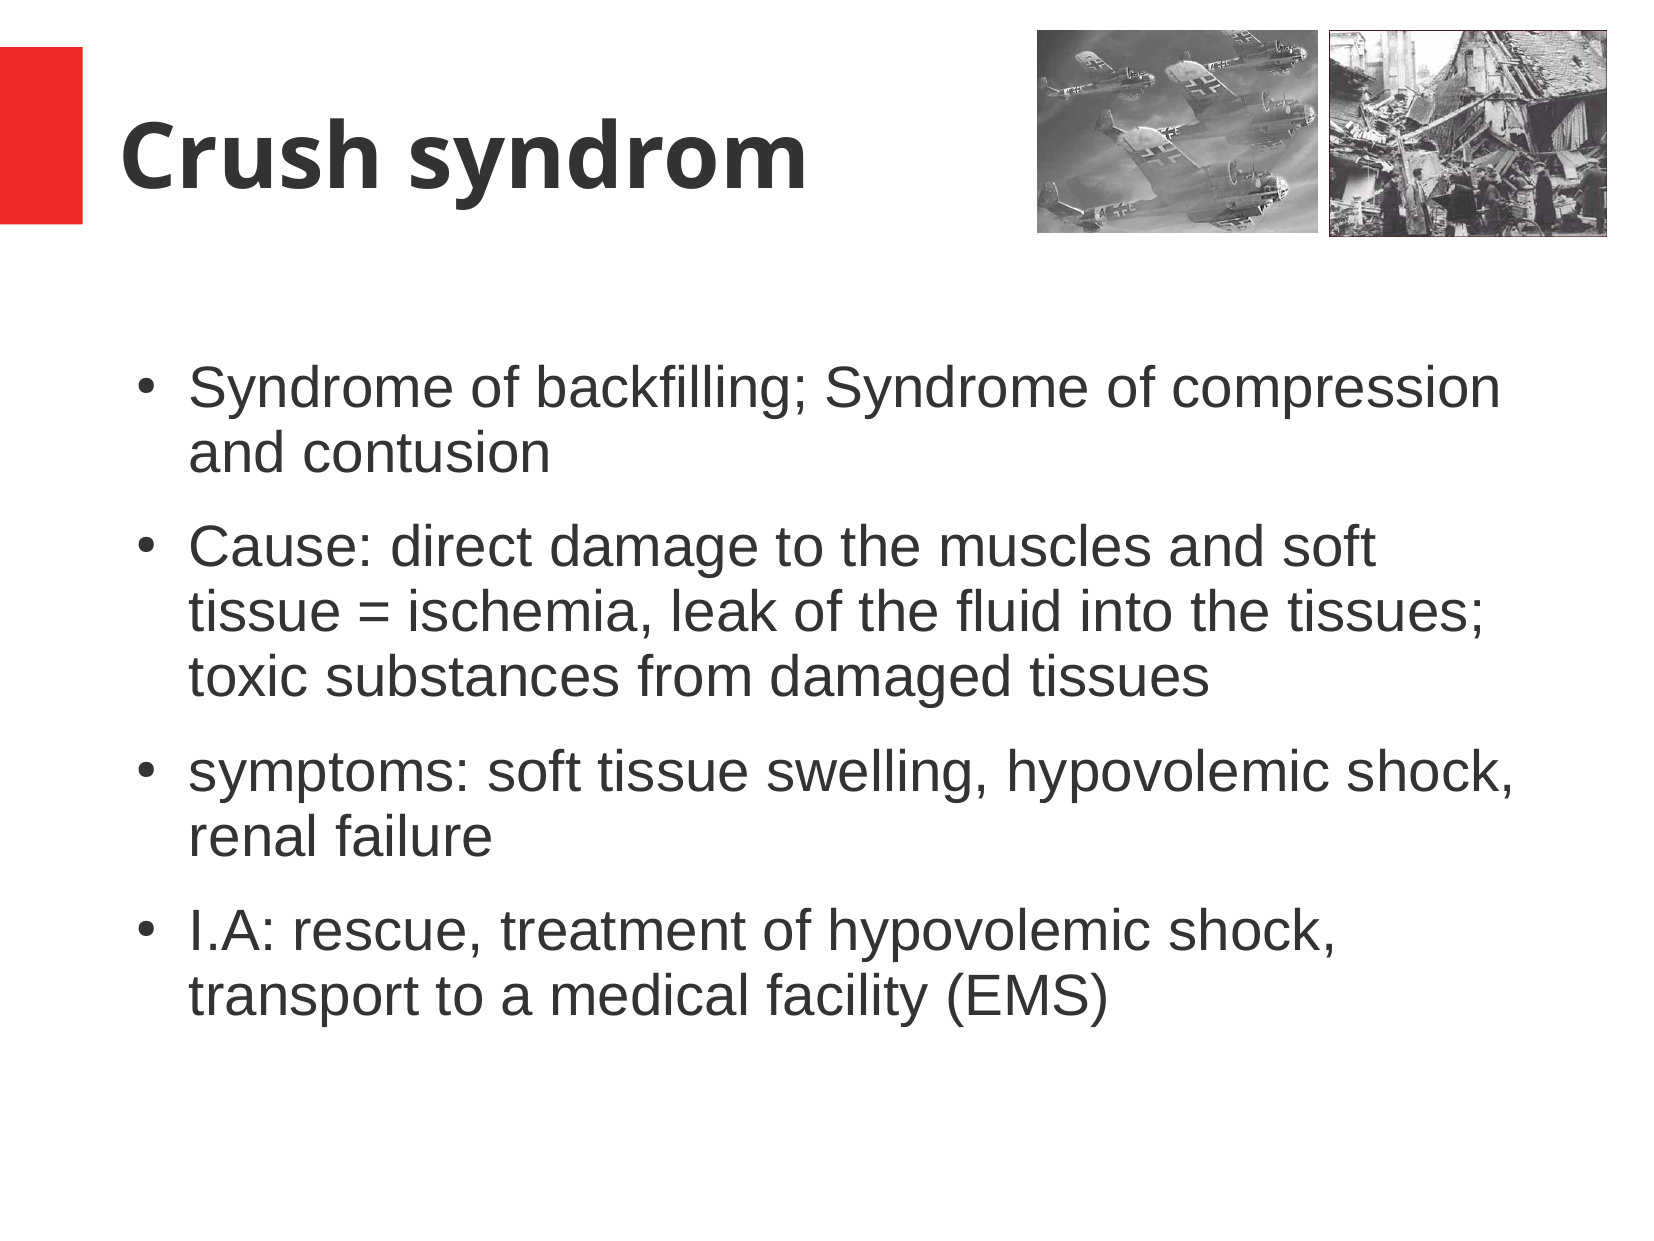

# Crush syndrom
Syndrome of backfilling; Syndrome of compression and contusion
Cause: direct damage to the muscles and soft tissue = ischemia, leak of the fluid into the tissues; toxic substances from damaged tissues
symptoms: soft tissue swelling, hypovolemic shock, renal failure
I.A: rescue, treatment of hypovolemic shock, transport to a medical facility (EMS)